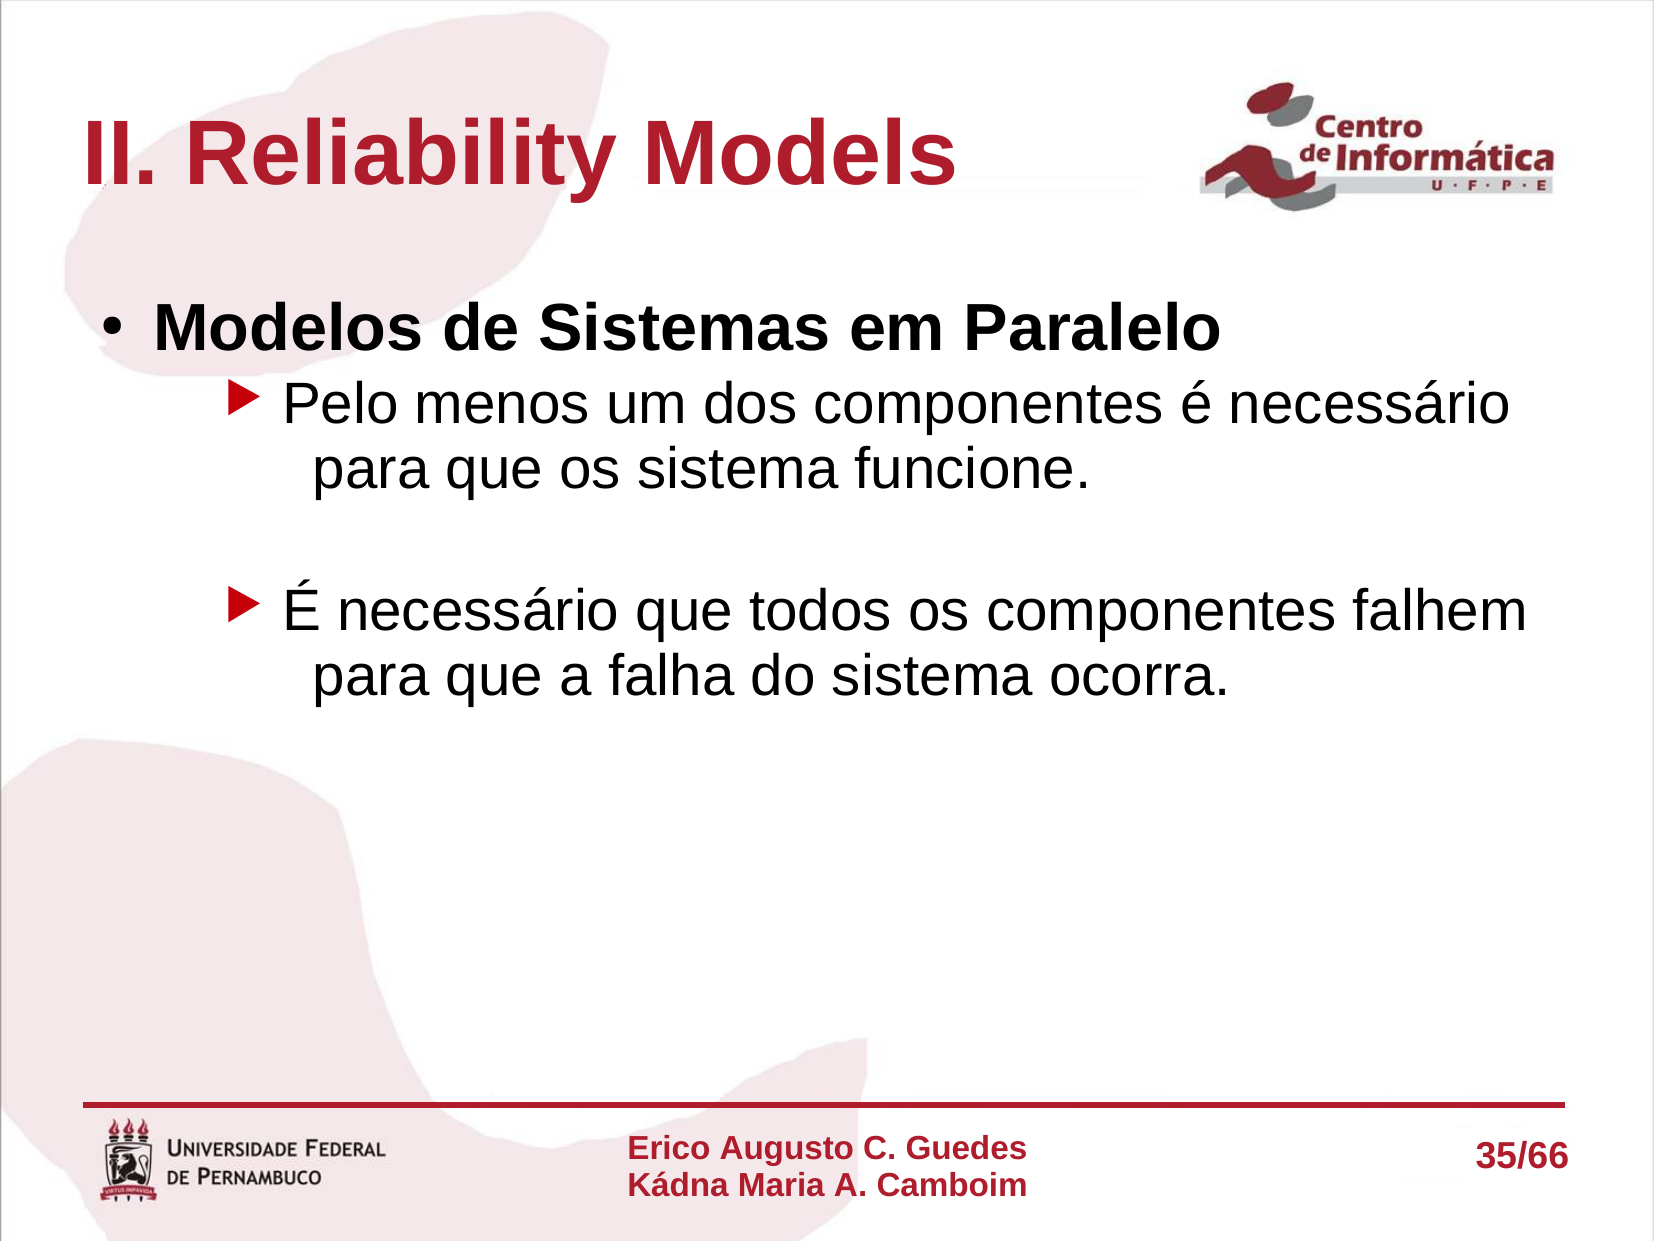

# II. Reliability Models
Modelos de Sistemas em Paralelo
 Pelo menos um dos componentes é necessário para que os sistema funcione.
 É necessário que todos os componentes falhem para que a falha do sistema ocorra.